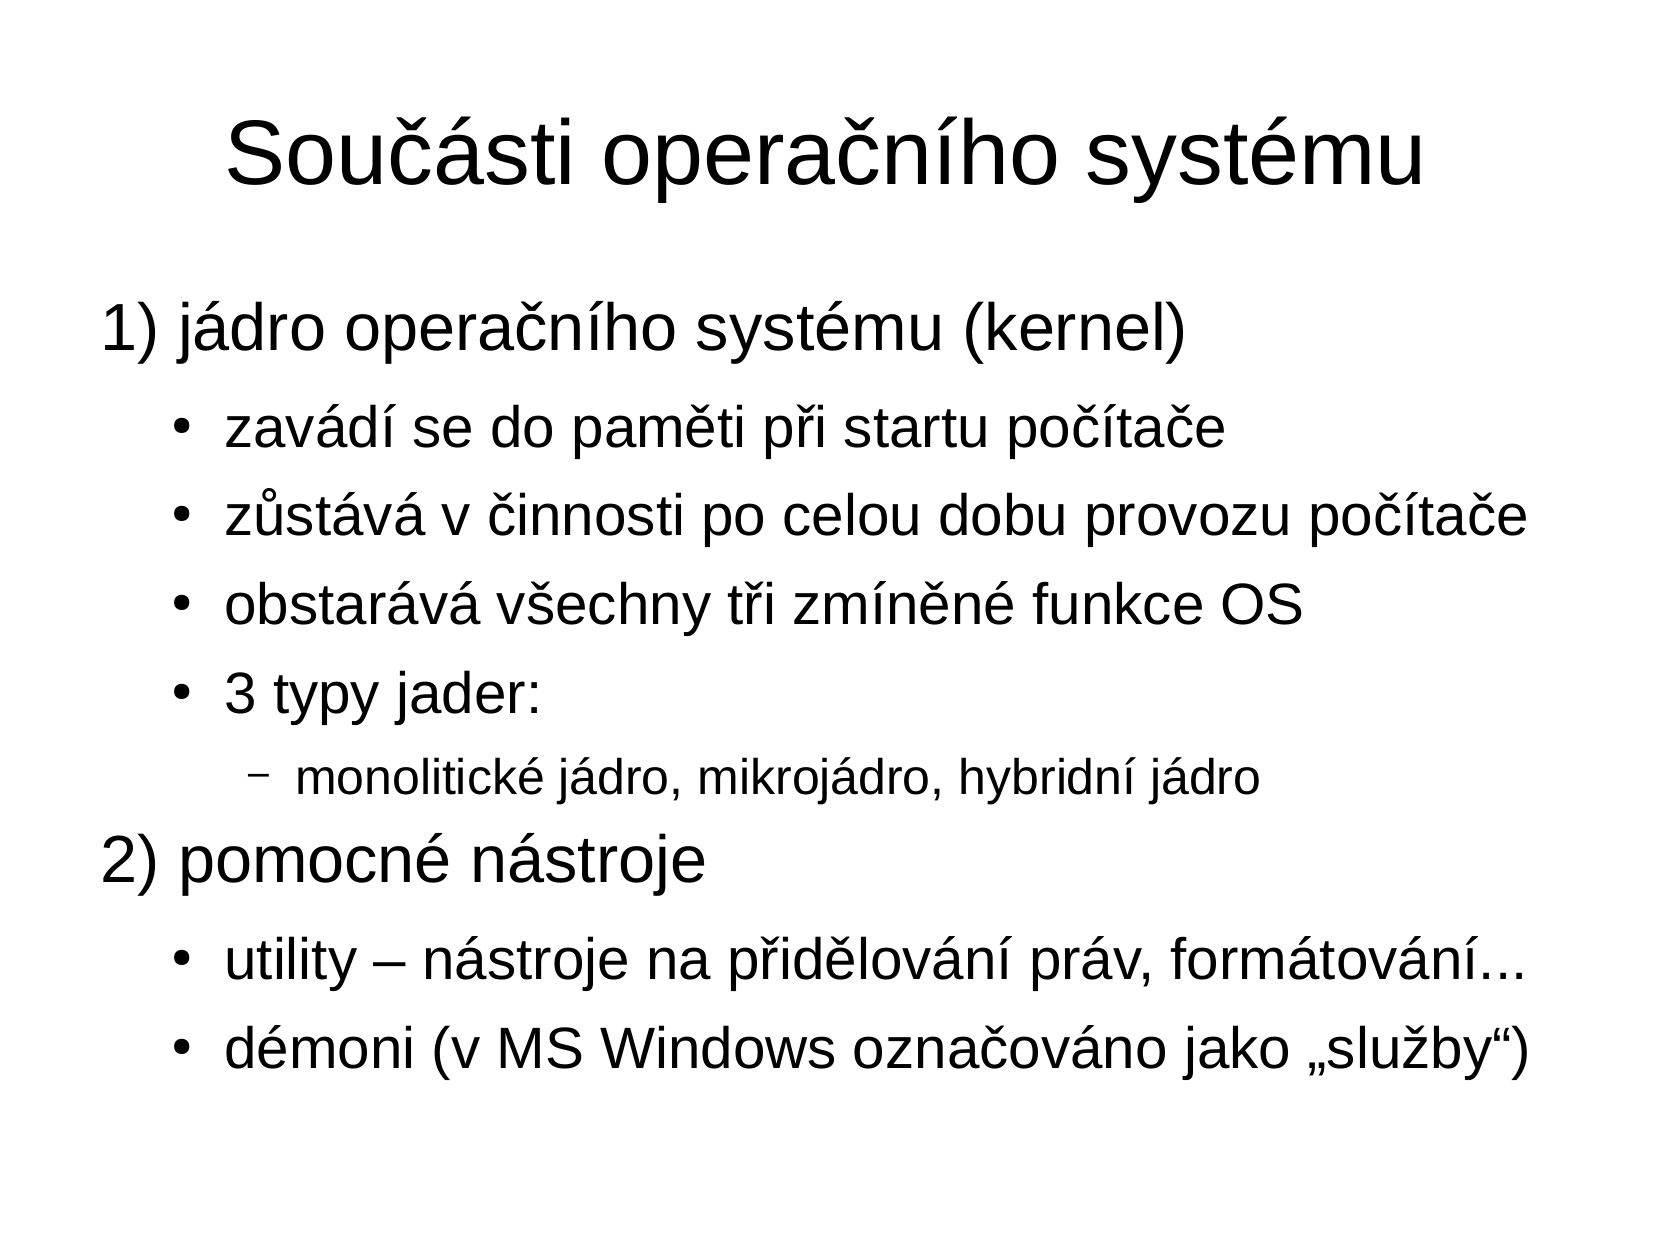

# Součásti operačního systému
 jádro operačního systému (kernel)
zavádí se do paměti při startu počítače
zůstává v činnosti po celou dobu provozu počítače
obstarává všechny tři zmíněné funkce OS
3 typy jader:
monolitické jádro, mikrojádro, hybridní jádro
 pomocné nástroje
utility – nástroje na přidělování práv, formátování...
démoni (v MS Windows označováno jako „služby“)